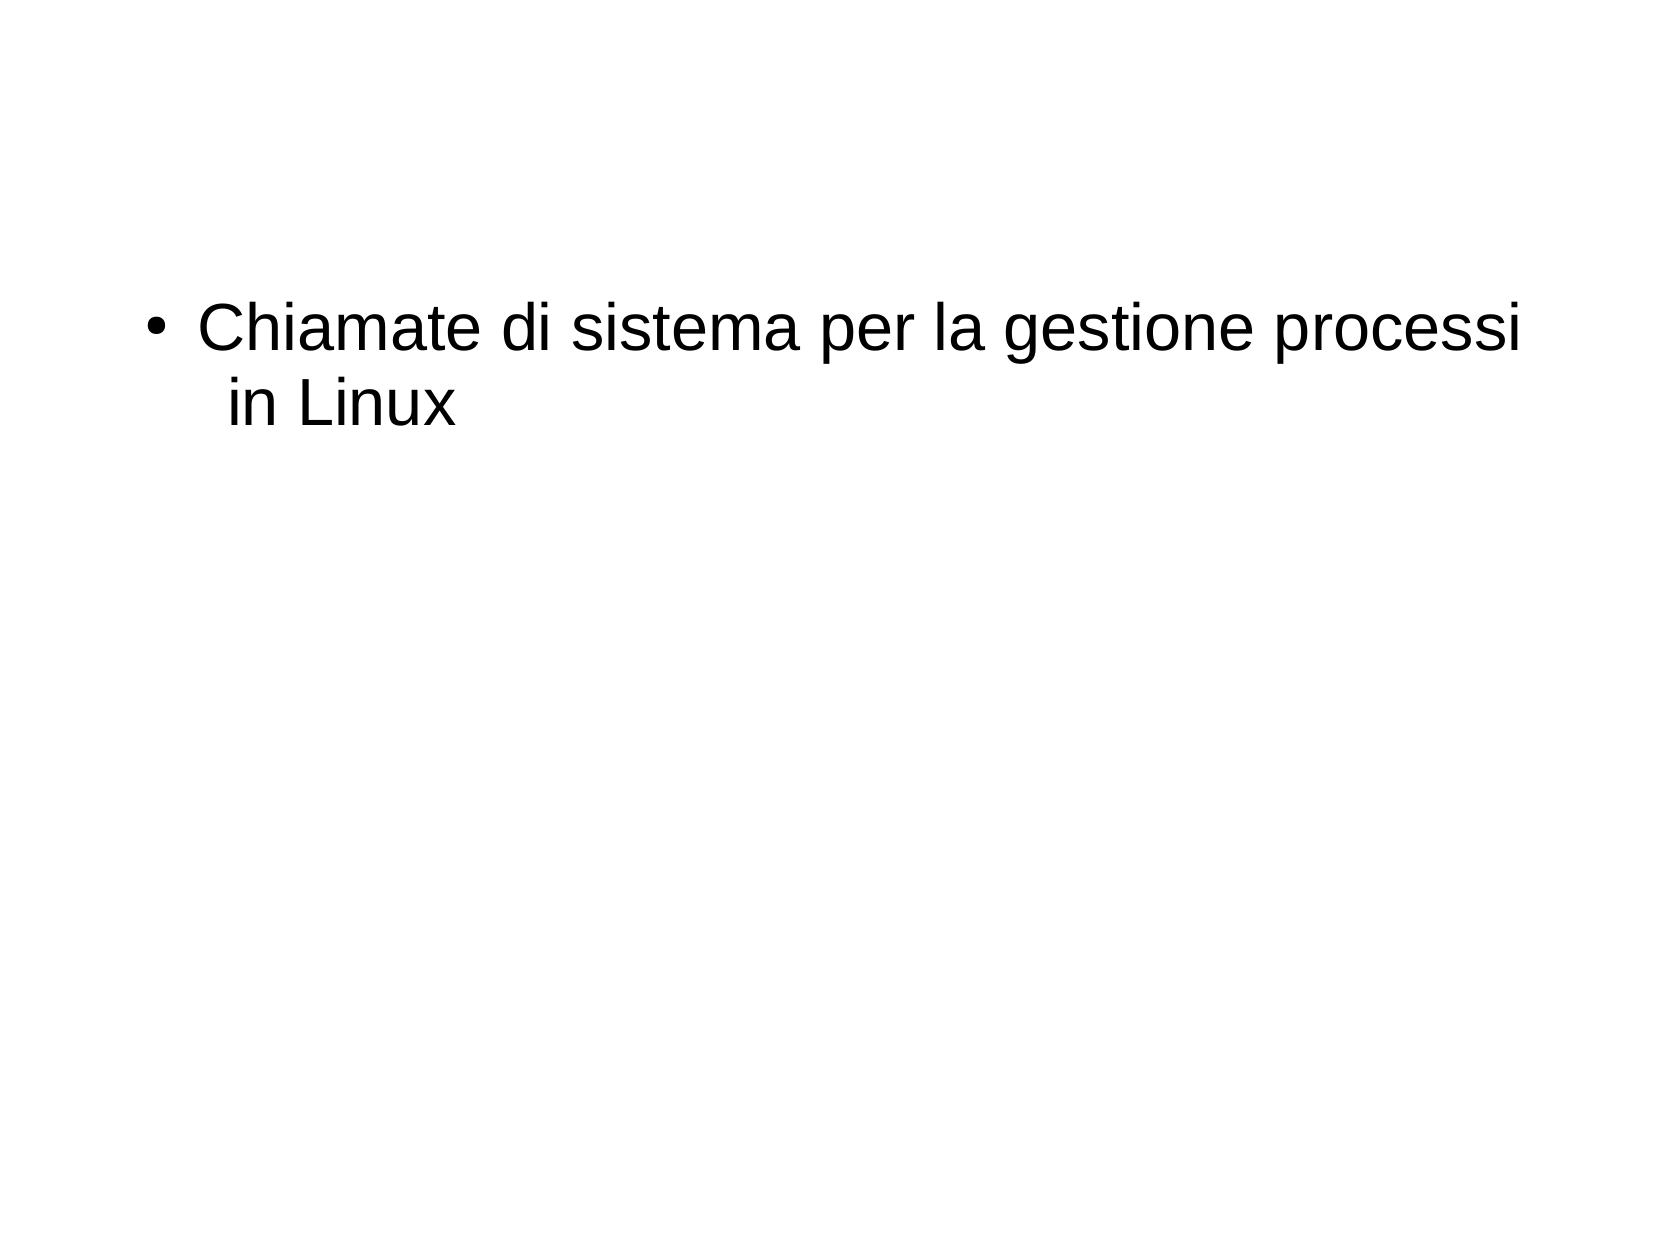

# Chiamate di sistema per la gestione processi in Linux